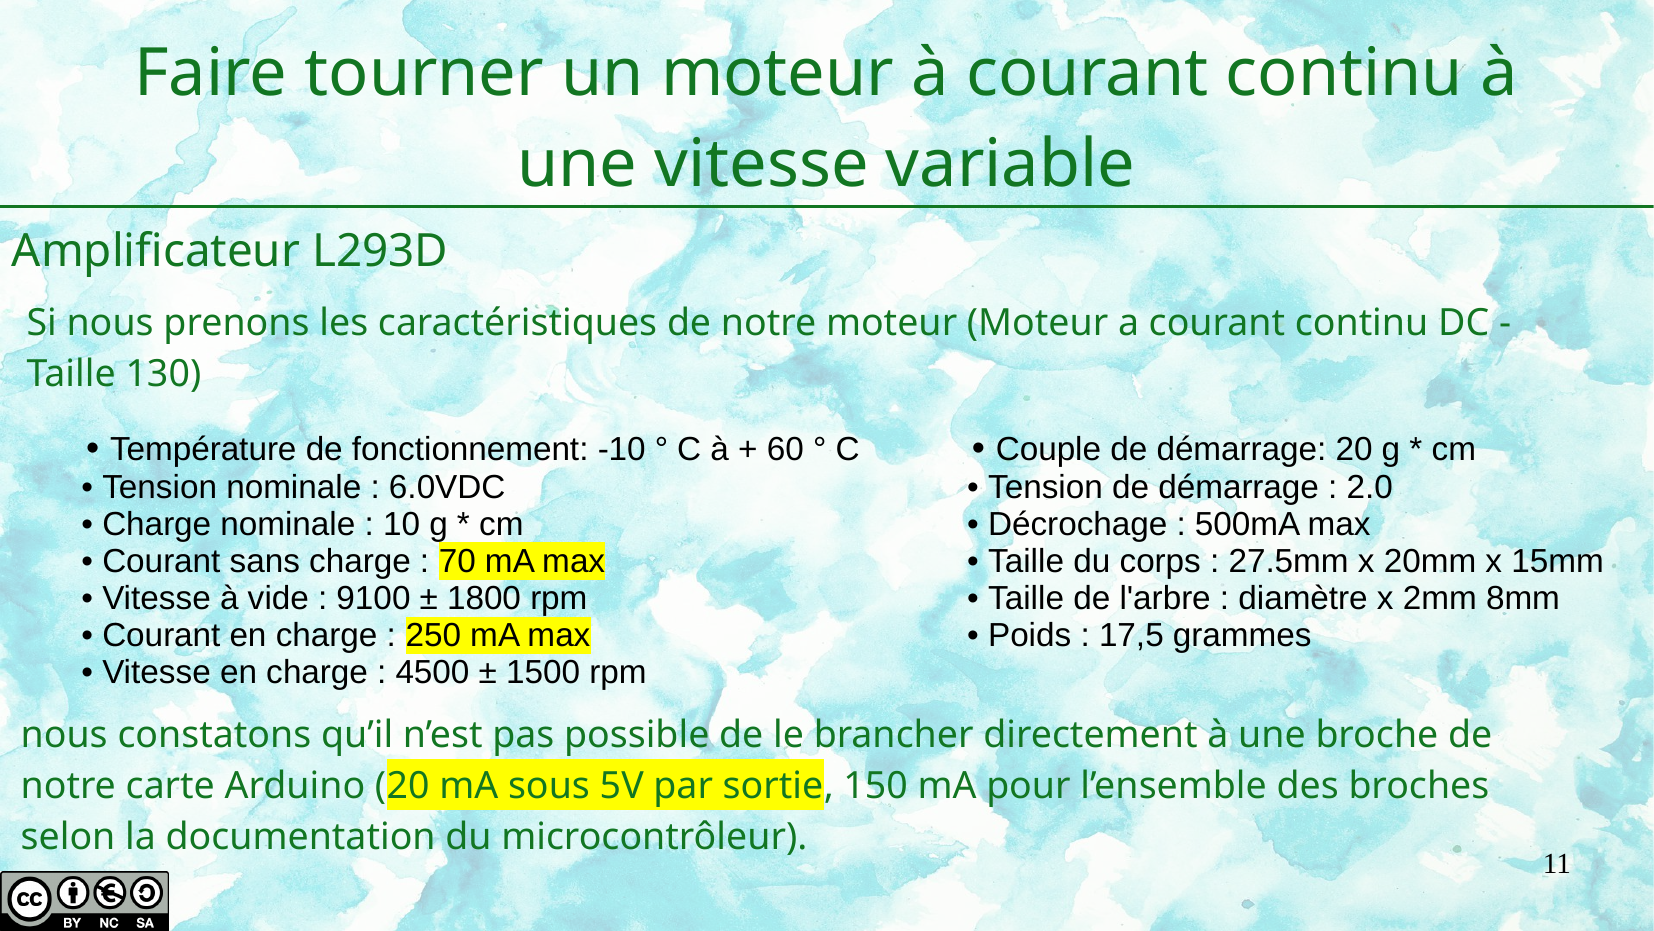

# Faire tourner un moteur à courant continu à une vitesse variable
Amplificateur L293D
Si nous prenons les caractéristiques de notre moteur (Moteur a courant continu DC - Taille 130)
 • Température de fonctionnement: -10 ° C à + 60 ° C
 • Tension nominale : 6.0VDC
 • Charge nominale : 10 g * cm
 • Courant sans charge : 70 mA max
 • Vitesse à vide : 9100 ± 1800 rpm
 • Courant en charge : 250 mA max
 • Vitesse en charge : 4500 ± 1500 rpm
 • Couple de démarrage: 20 g * cm
 • Tension de démarrage : 2.0
 • Décrochage : 500mA max
 • Taille du corps : 27.5mm x 20mm x 15mm
 • Taille de l'arbre : diamètre x 2mm 8mm
 • Poids : 17,5 grammes
nous constatons qu’il n’est pas possible de le brancher directement à une broche de notre carte Arduino (20 mA sous 5V par sortie, 150 mA pour l’ensemble des broches selon la documentation du microcontrôleur).
11